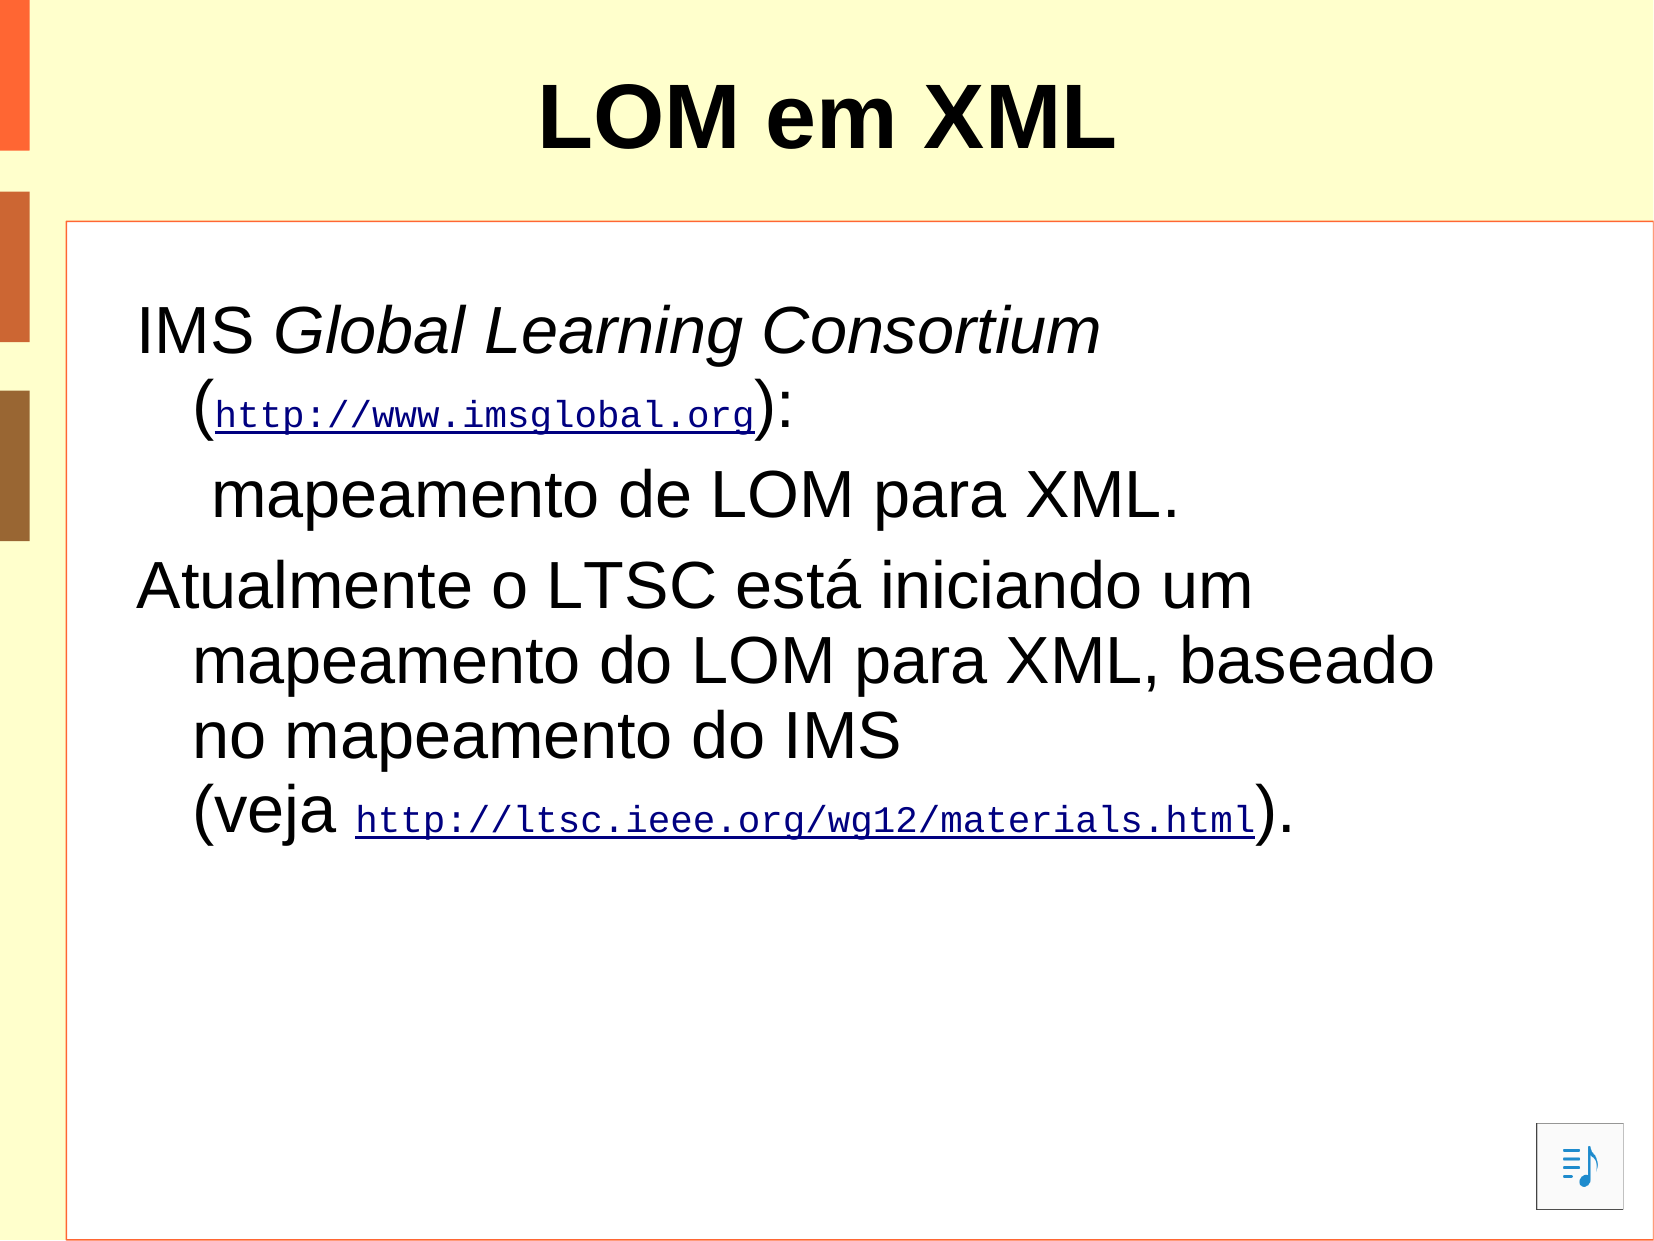

# LOM em XML
IMS Global Learning Consortium
(http://www.imsglobal.org):
mapeamento de LOM para XML.
Atualmente o LTSC está iniciando um mapeamento do LOM para XML, baseado no mapeamento do IMS
(veja http://ltsc.ieee.org/wg12/materials.html).